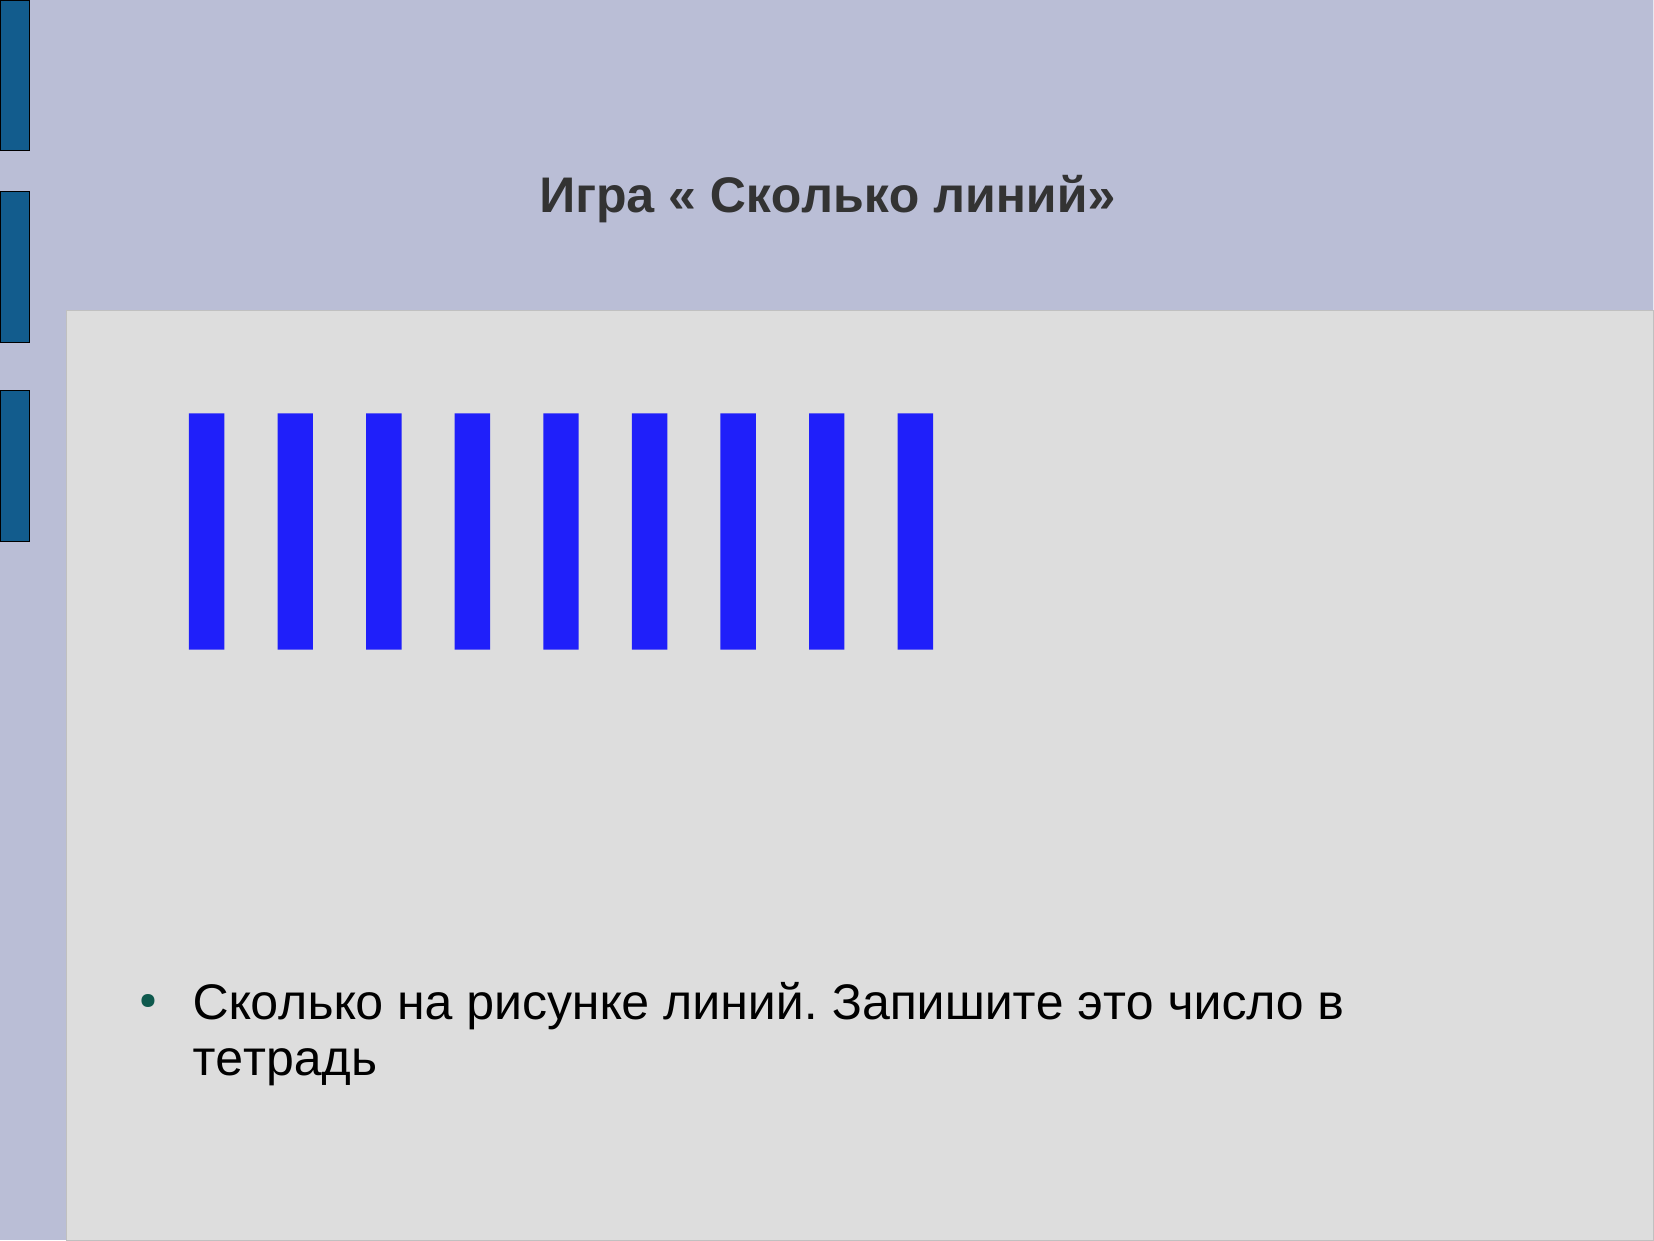

# Игра « Сколько линий»
Сколько на рисунке линий. Запишите это число в тетрадь